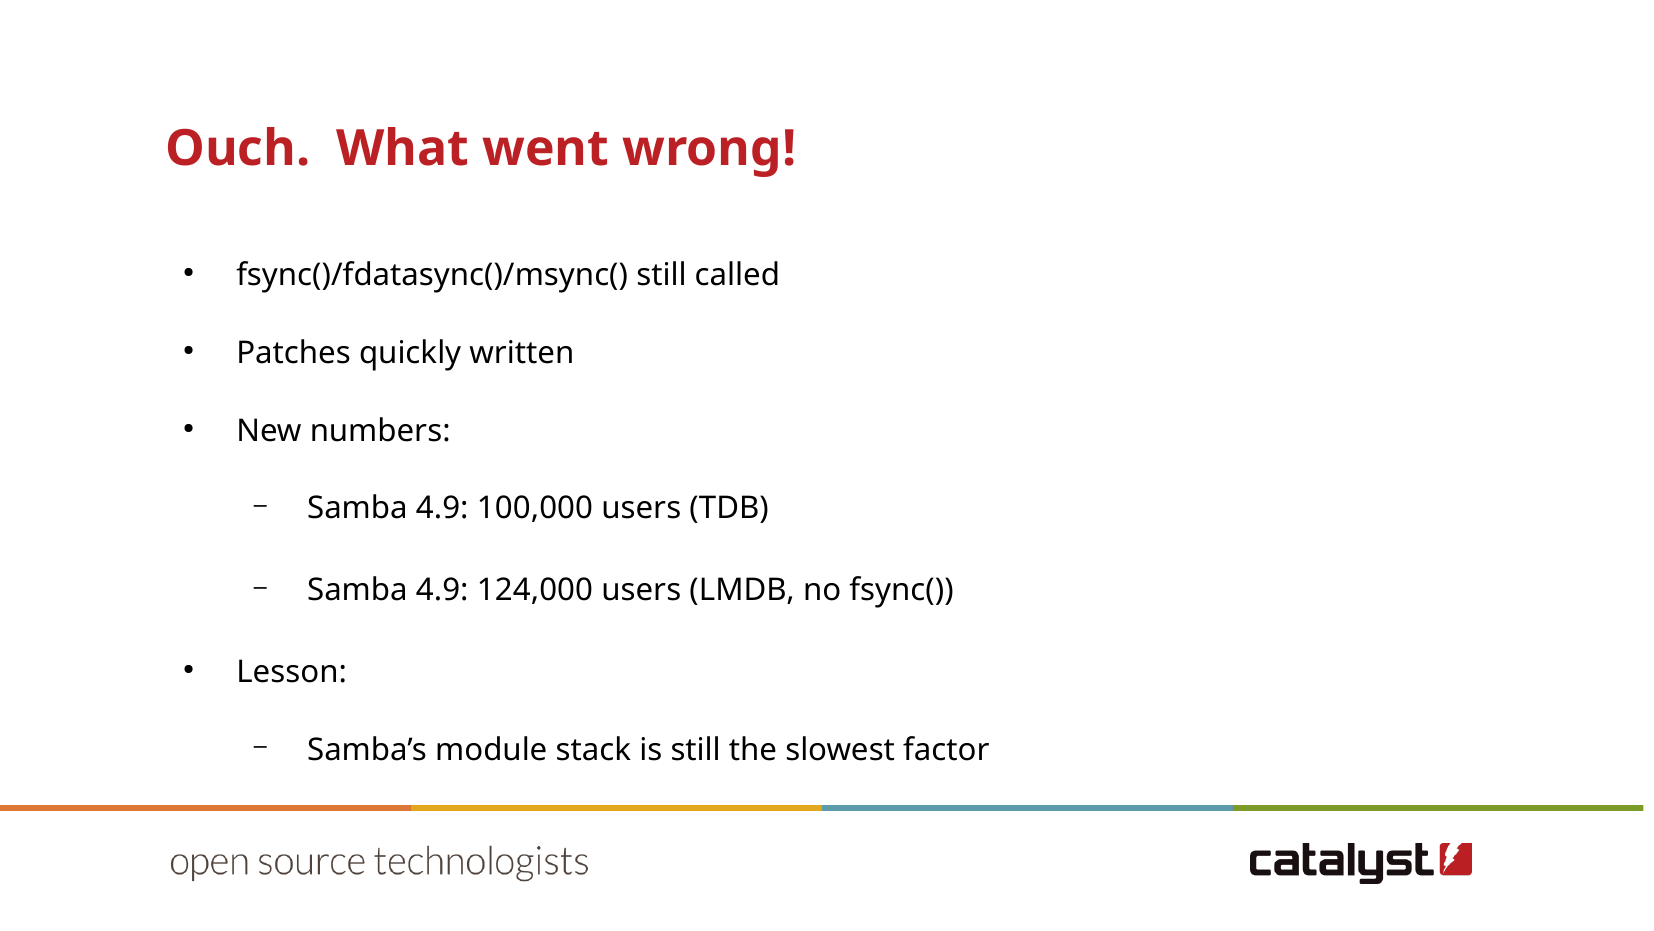

# Ouch. What went wrong!
fsync()/fdatasync()/msync() still called
Patches quickly written
New numbers:
Samba 4.9: 100,000 users (TDB)
Samba 4.9: 124,000 users (LMDB, no fsync())
Lesson:
Samba’s module stack is still the slowest factor